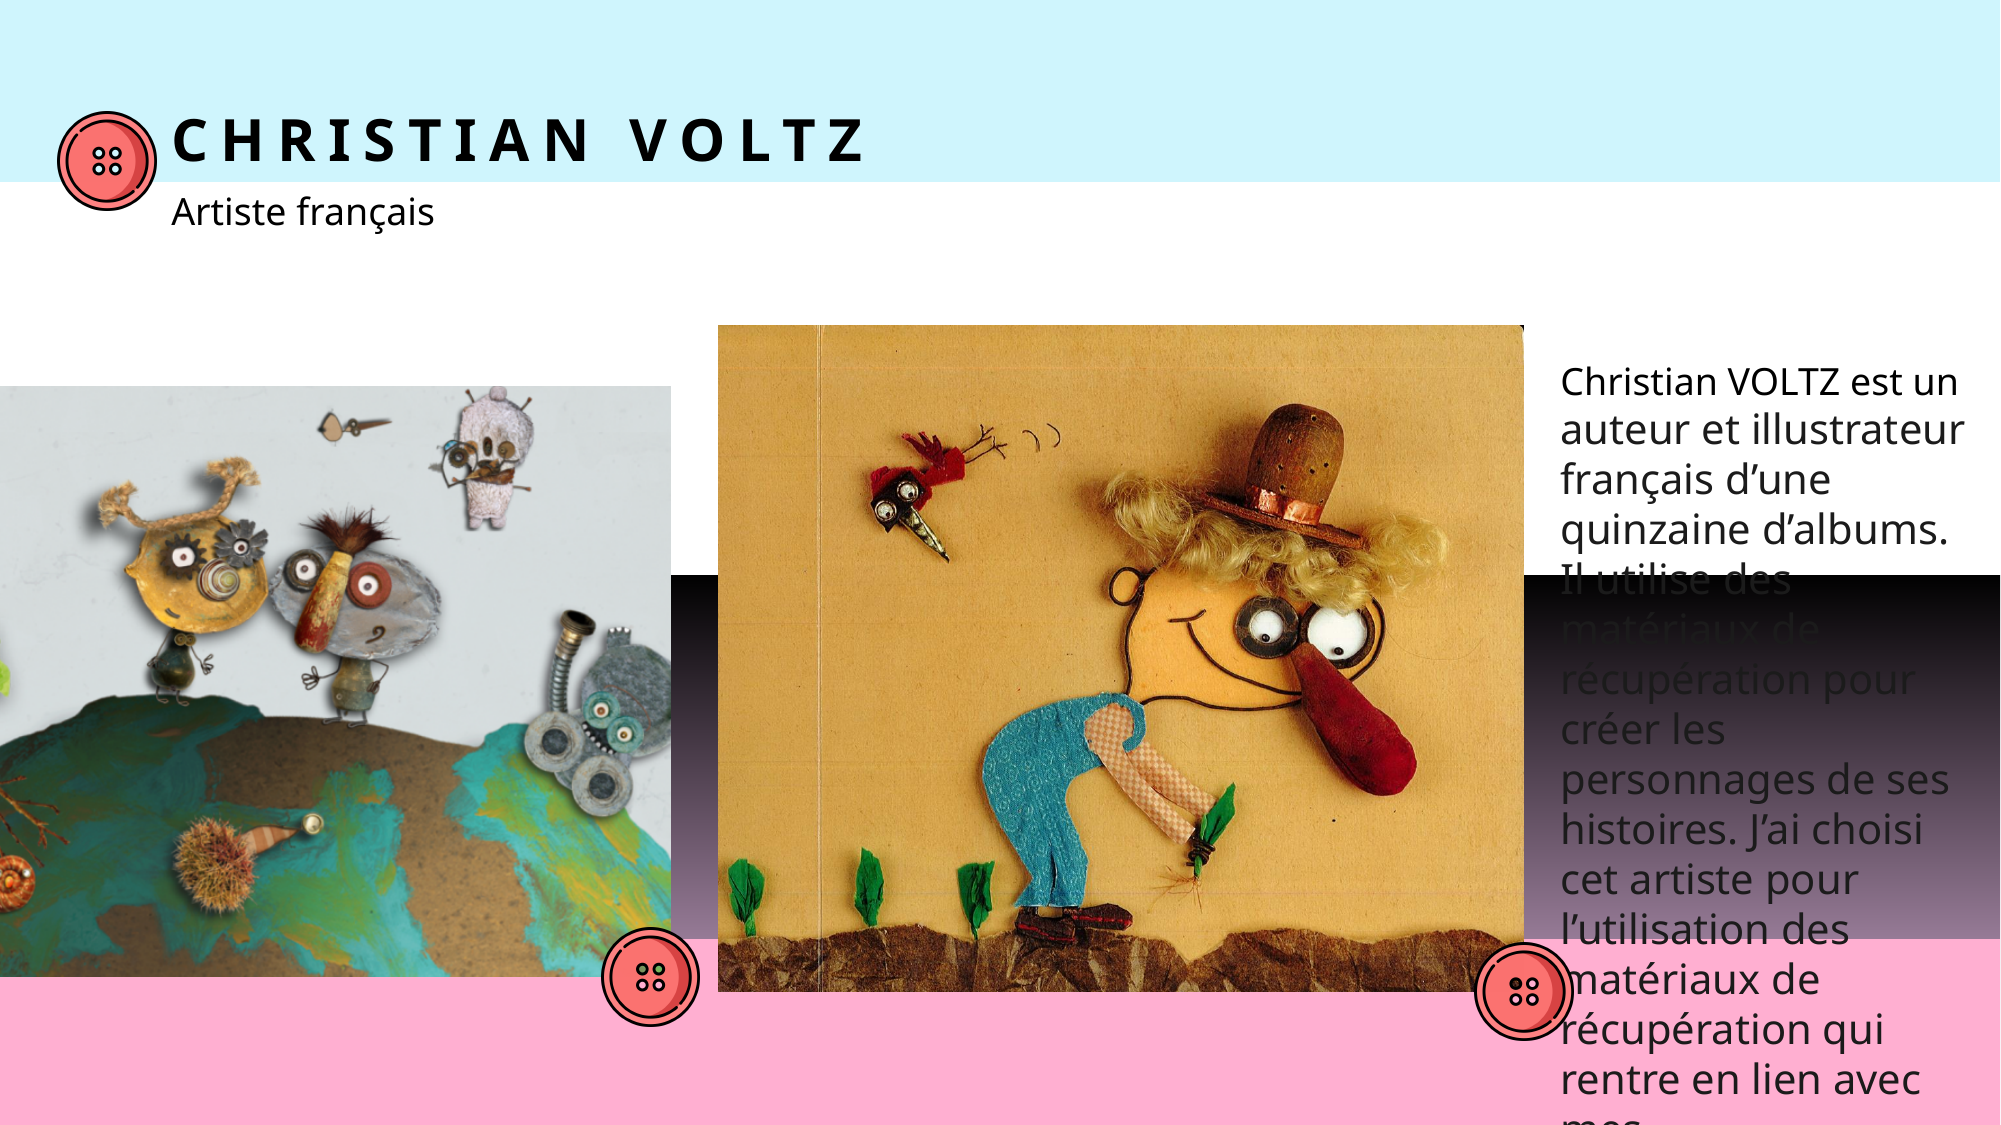

# Christian VOLTZ
Artiste français
Christian VOLTZ est un auteur et illustrateur français d’une quinzaine d’albums. Il utilise des matériaux de récupération pour créer les personnages de ses histoires. J’ai choisi cet artiste pour l’utilisation des matériaux de récupération qui rentre en lien avec mes expérimenations